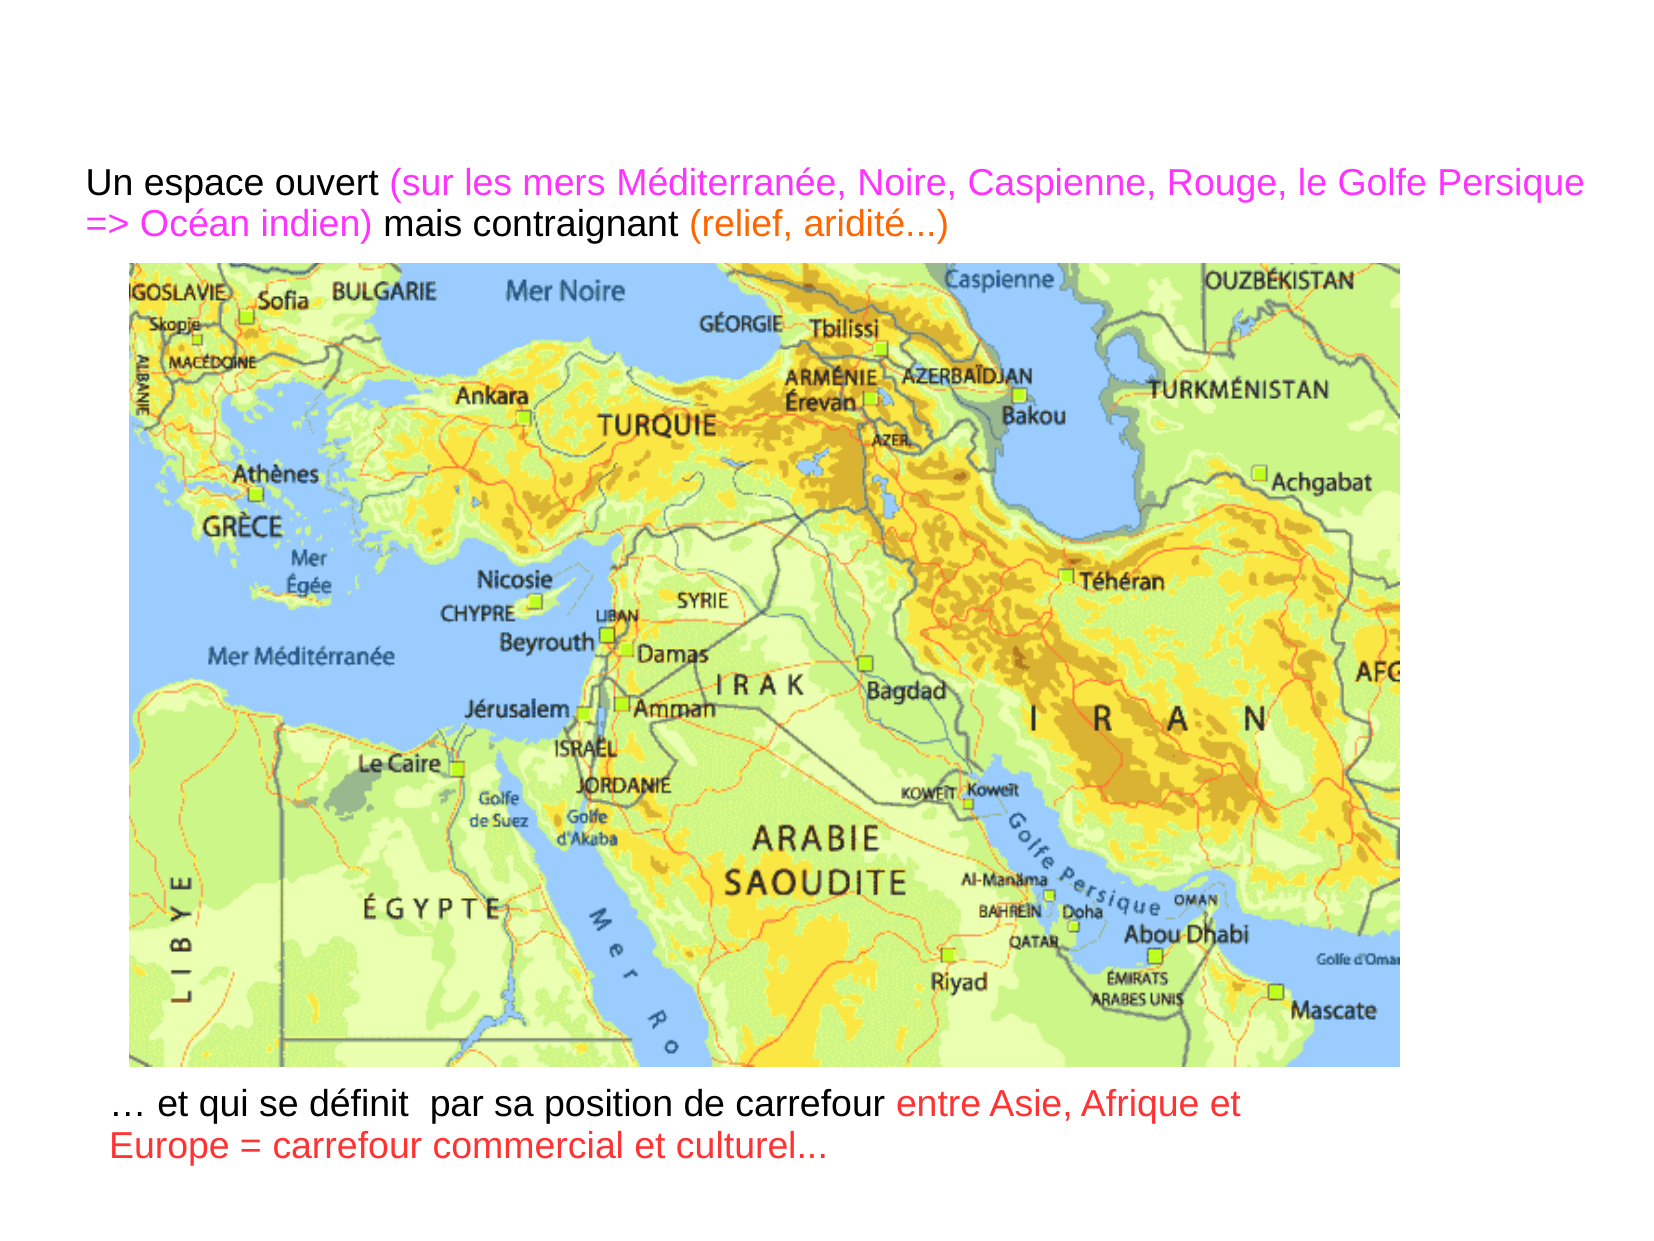

Un espace ouvert (sur les mers Méditerranée, Noire, Caspienne, Rouge, le Golfe Persique
=> Océan indien) mais contraignant (relief, aridité...)
… et qui se définit par sa position de carrefour entre Asie, Afrique et Europe = carrefour commercial et culturel...